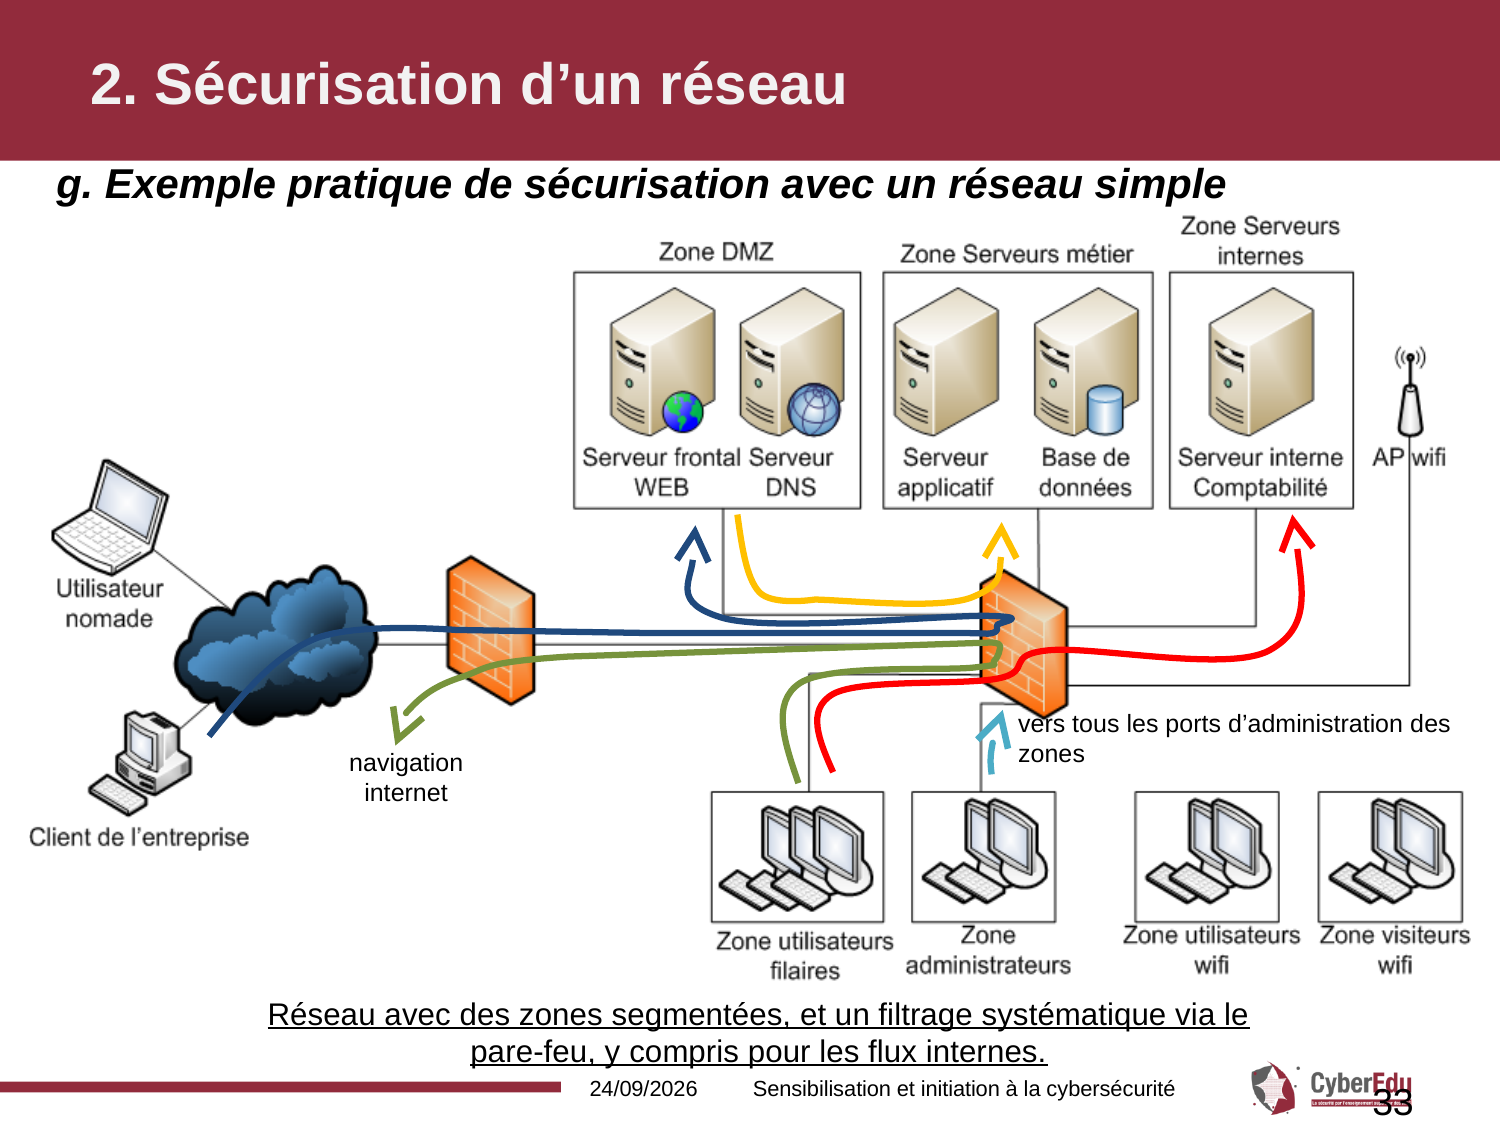

# 2. Sécurisation d’un réseau
g. Exemple pratique de sécurisation avec un réseau simple
vers tous les ports d’administration des zones
navigation internet
Réseau avec des zones segmentées, et un filtrage systématique via le pare-feu, y compris pour les flux internes.
Sensibilisation et initiation à la cybersécurité